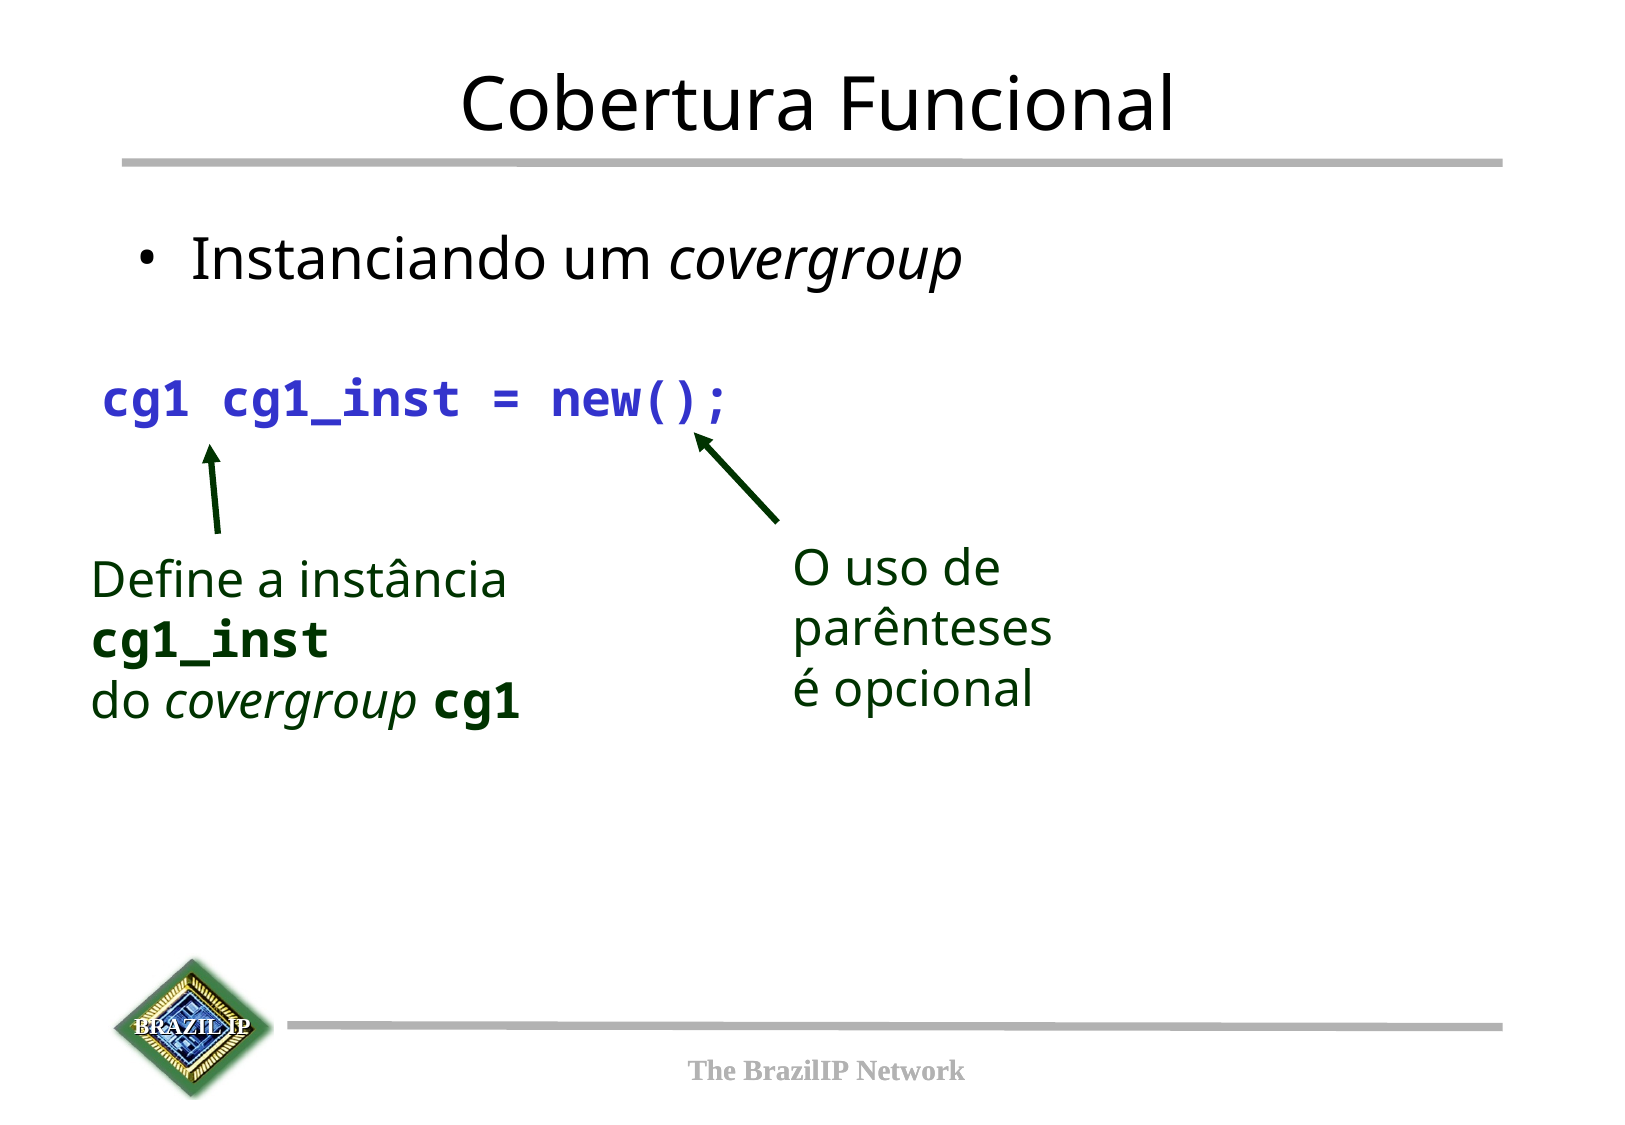

# Cobertura Funcional
Instanciando um covergroup
cg1 cg1_inst = new();
O uso de
parênteses
é opcional
Define a instância
cg1_inst
do covergroup cg1